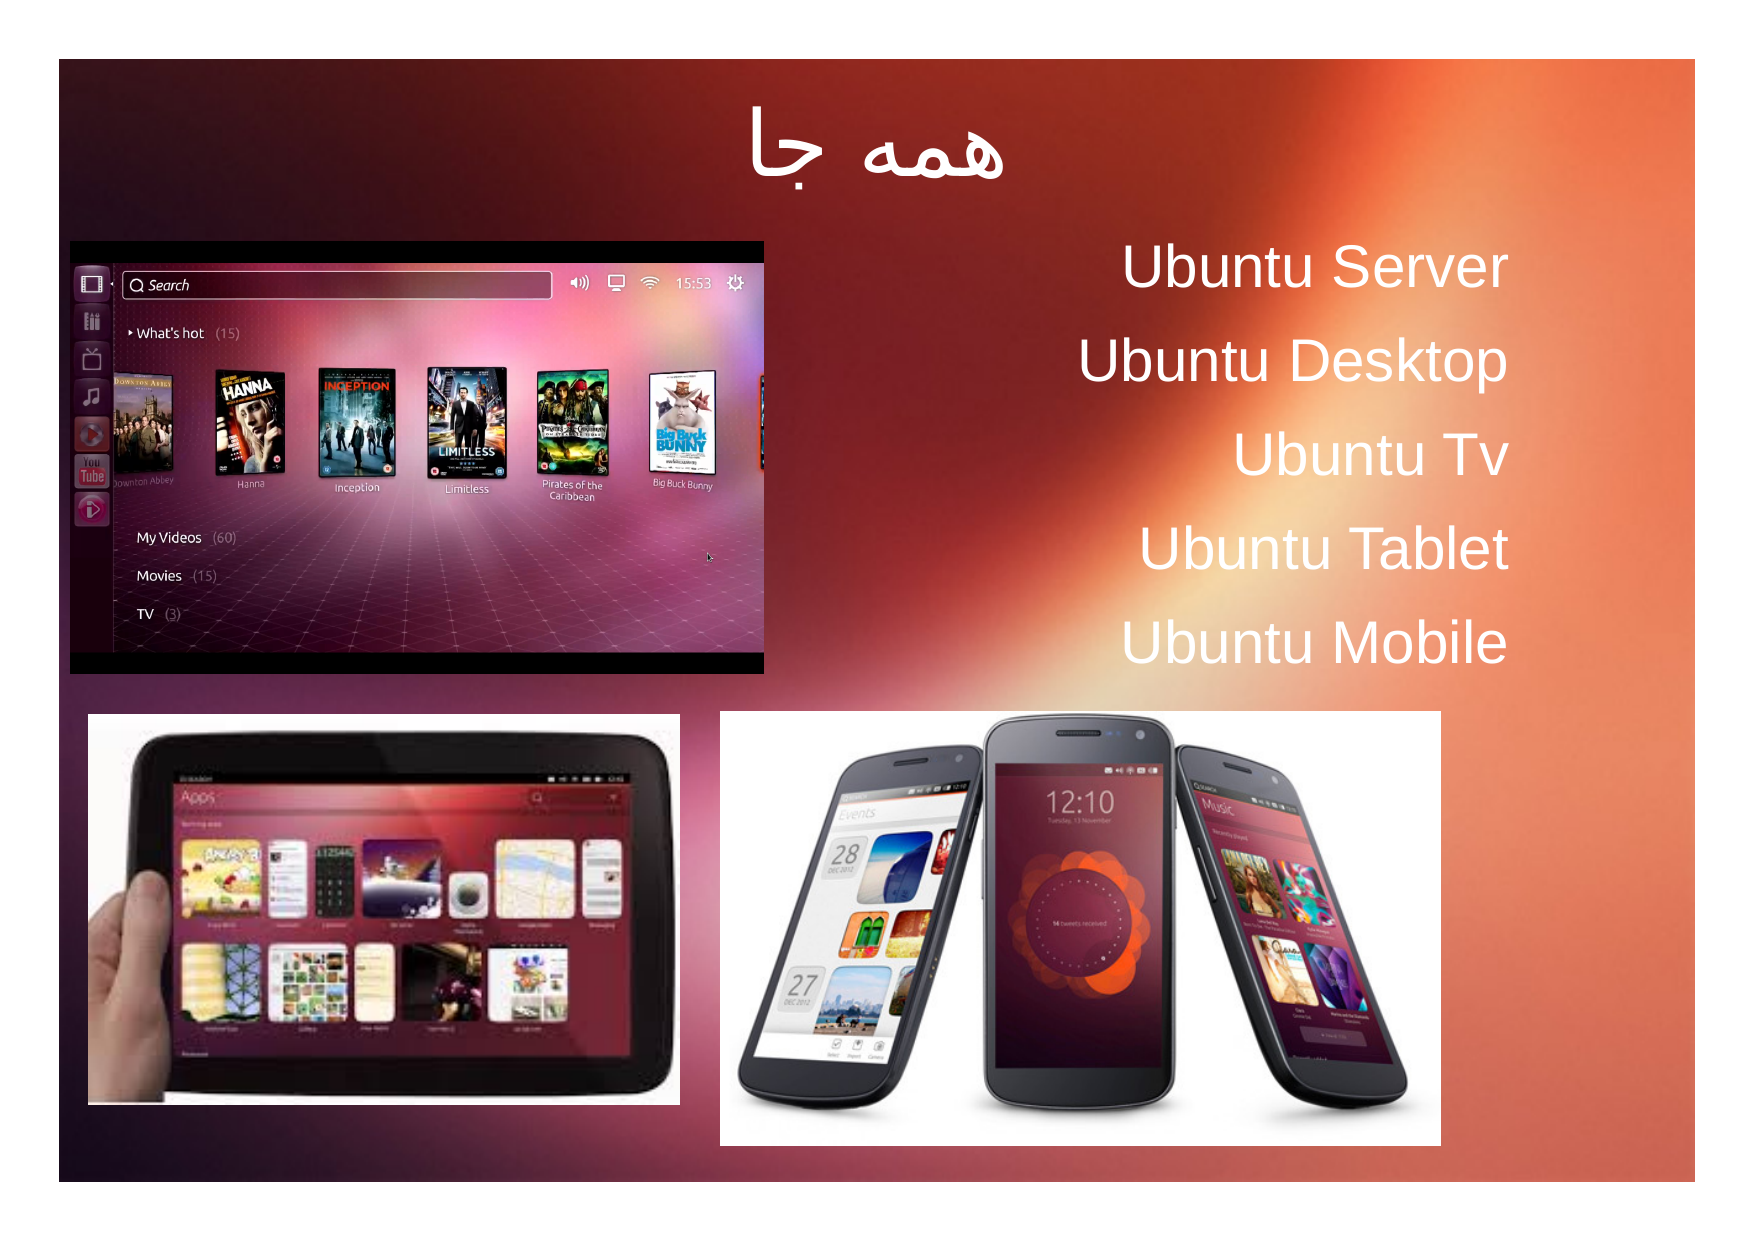

# همه جا
Ubuntu Server
Ubuntu Desktop
Ubuntu Tv
Ubuntu Tablet
Ubuntu Mobile